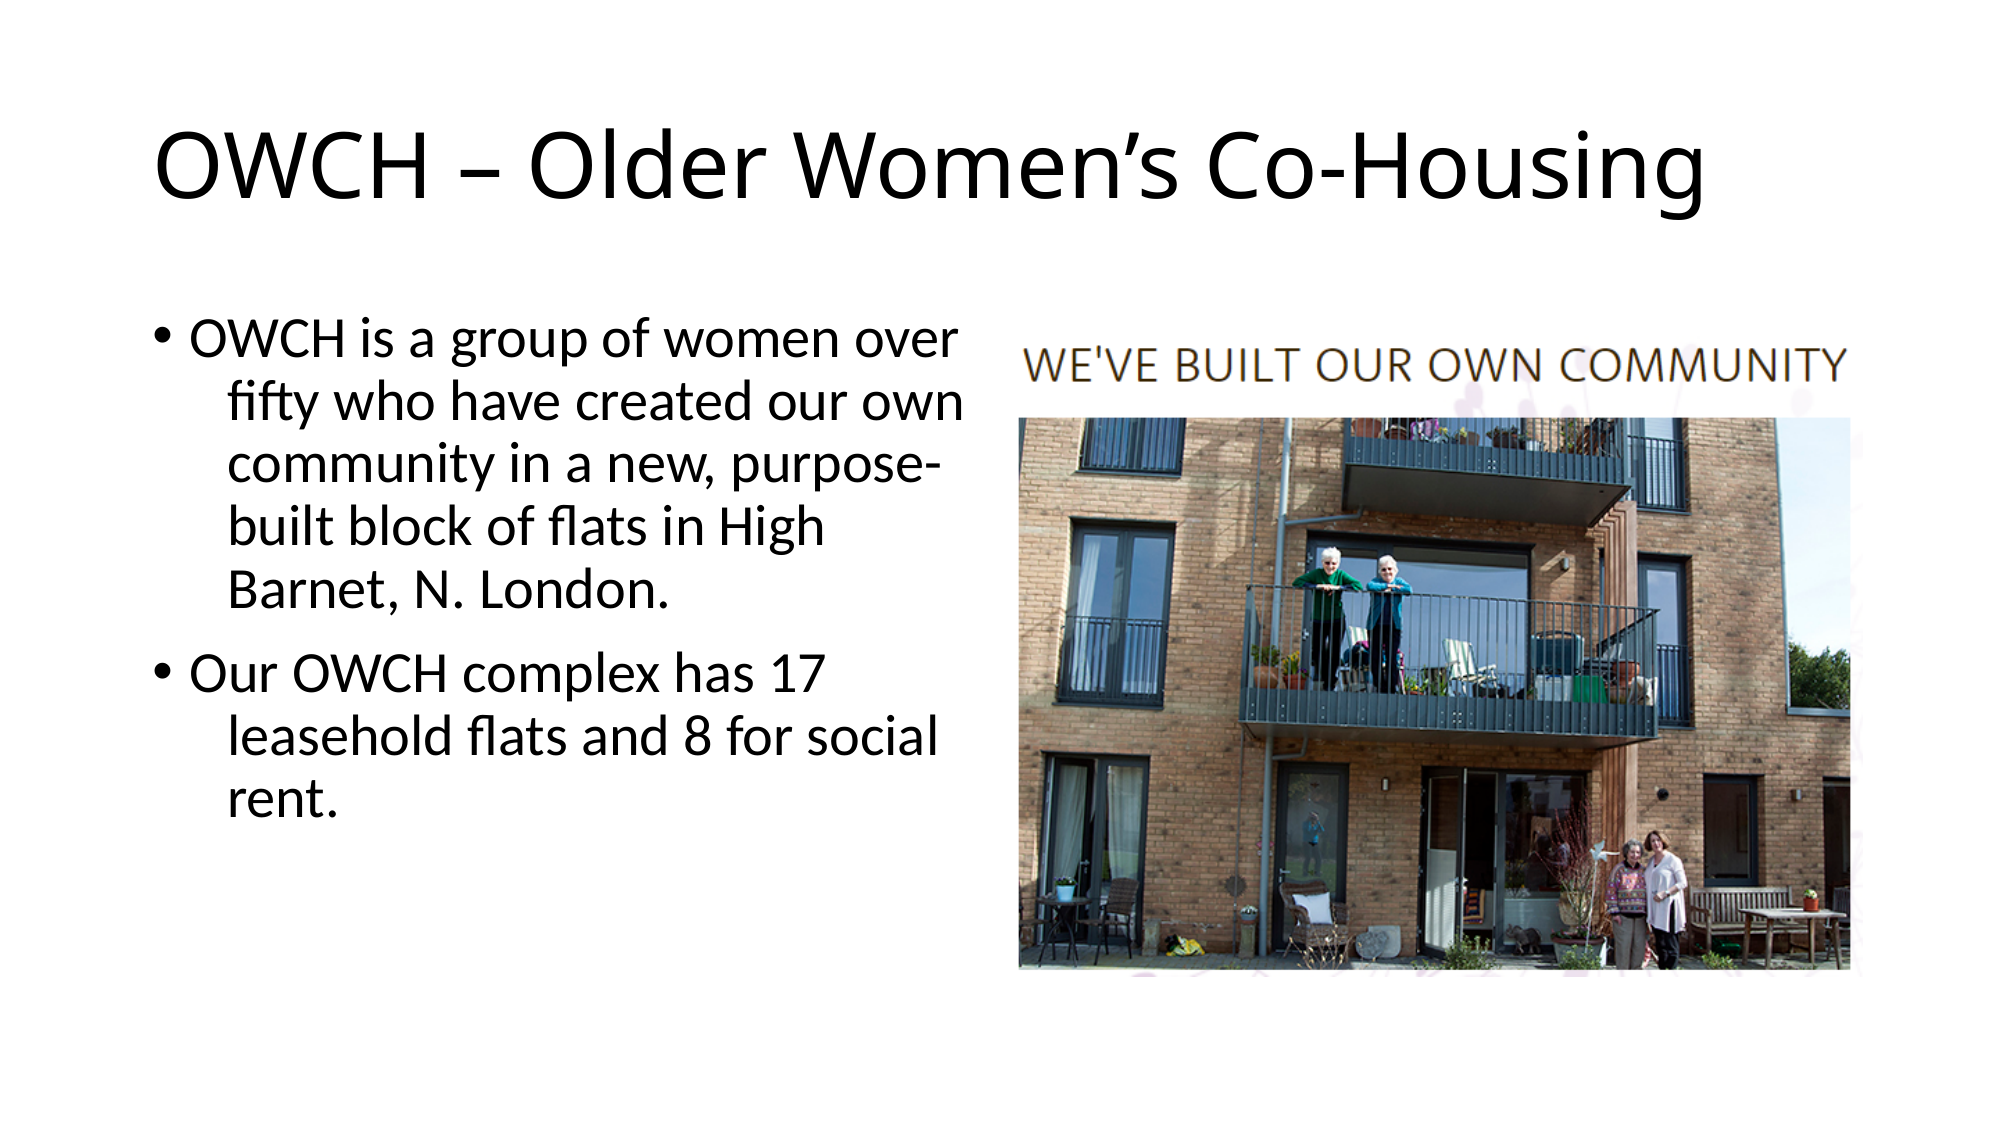

# OWCH – Older Women’s Co-Housing
OWCH is a group of women over fifty who have created our own community in a new, purpose-built block of flats in High Barnet, N. London.
Our OWCH complex has 17 leasehold flats and 8 for social rent.